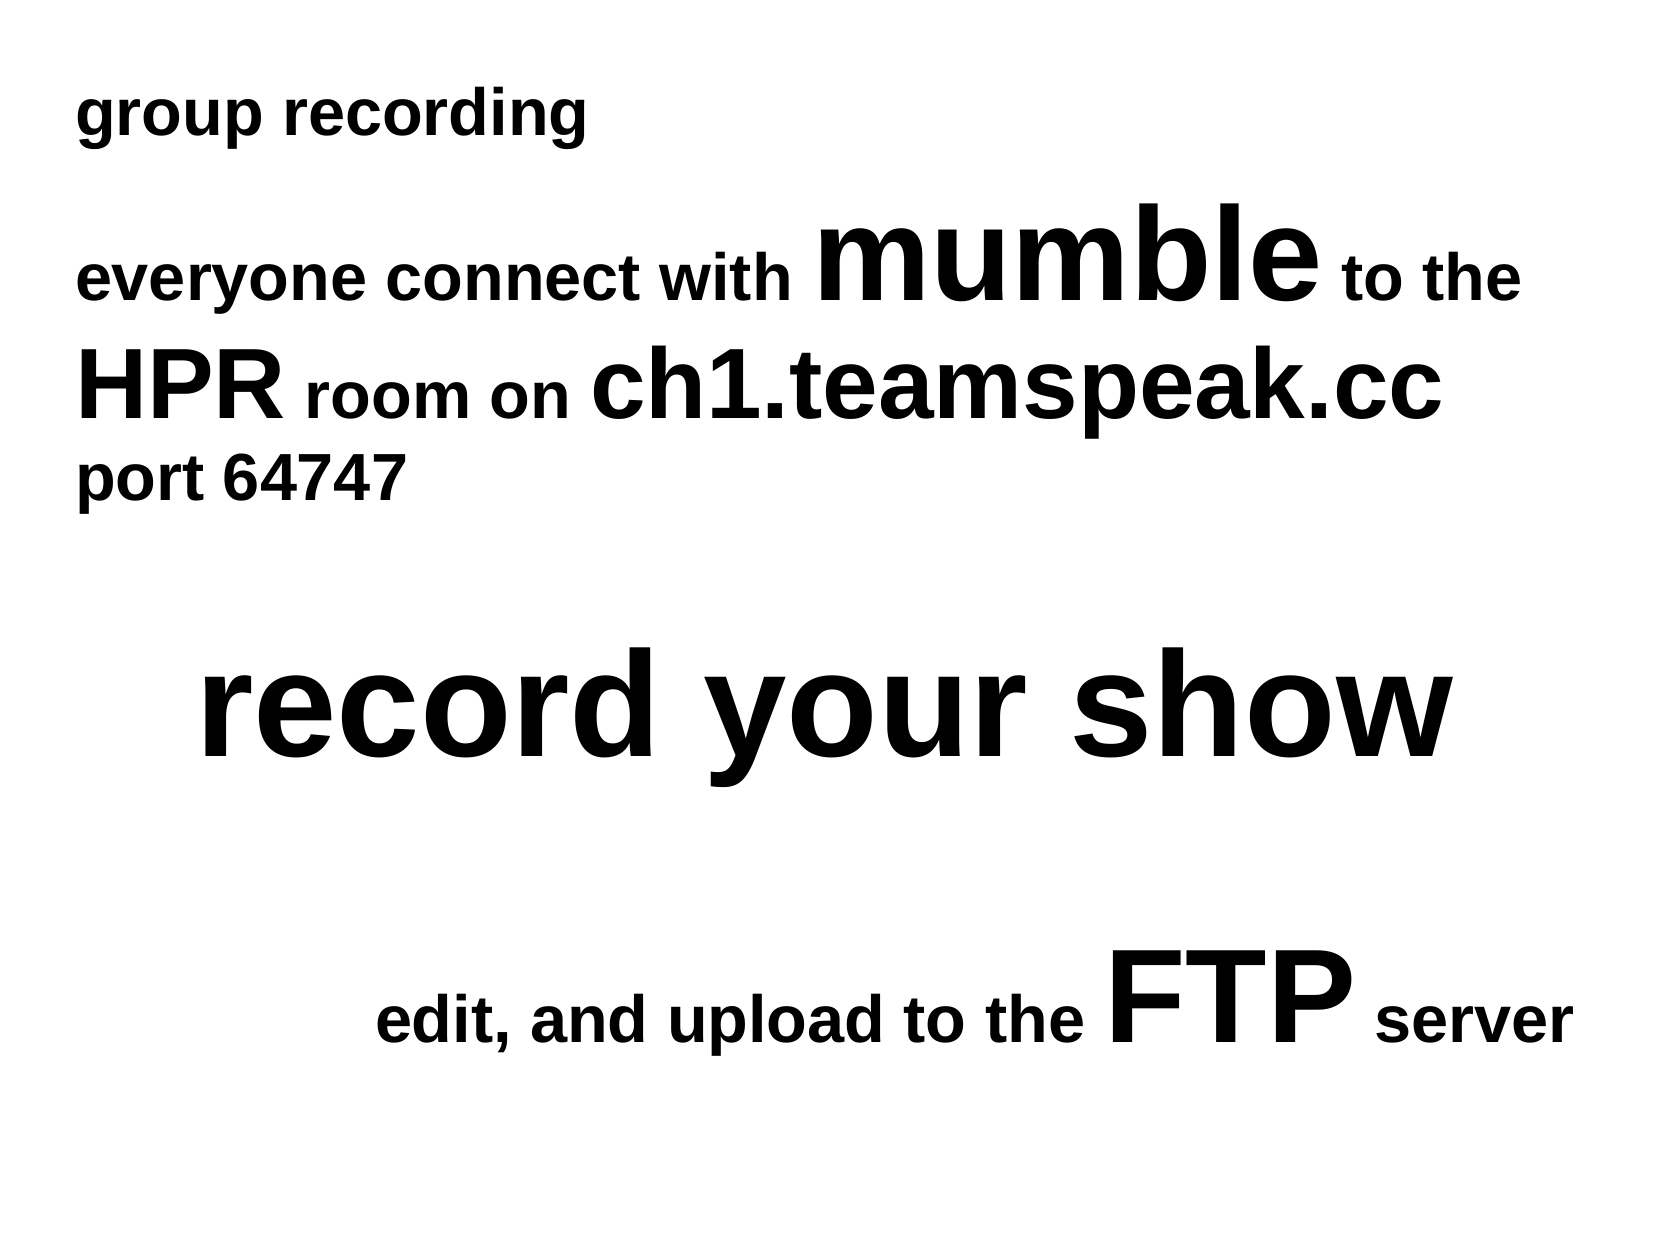

# group recording
everyone connect with mumble to the HPR room on ch1.teamspeak.cc port 64747
record your show
edit, and upload to the FTP server